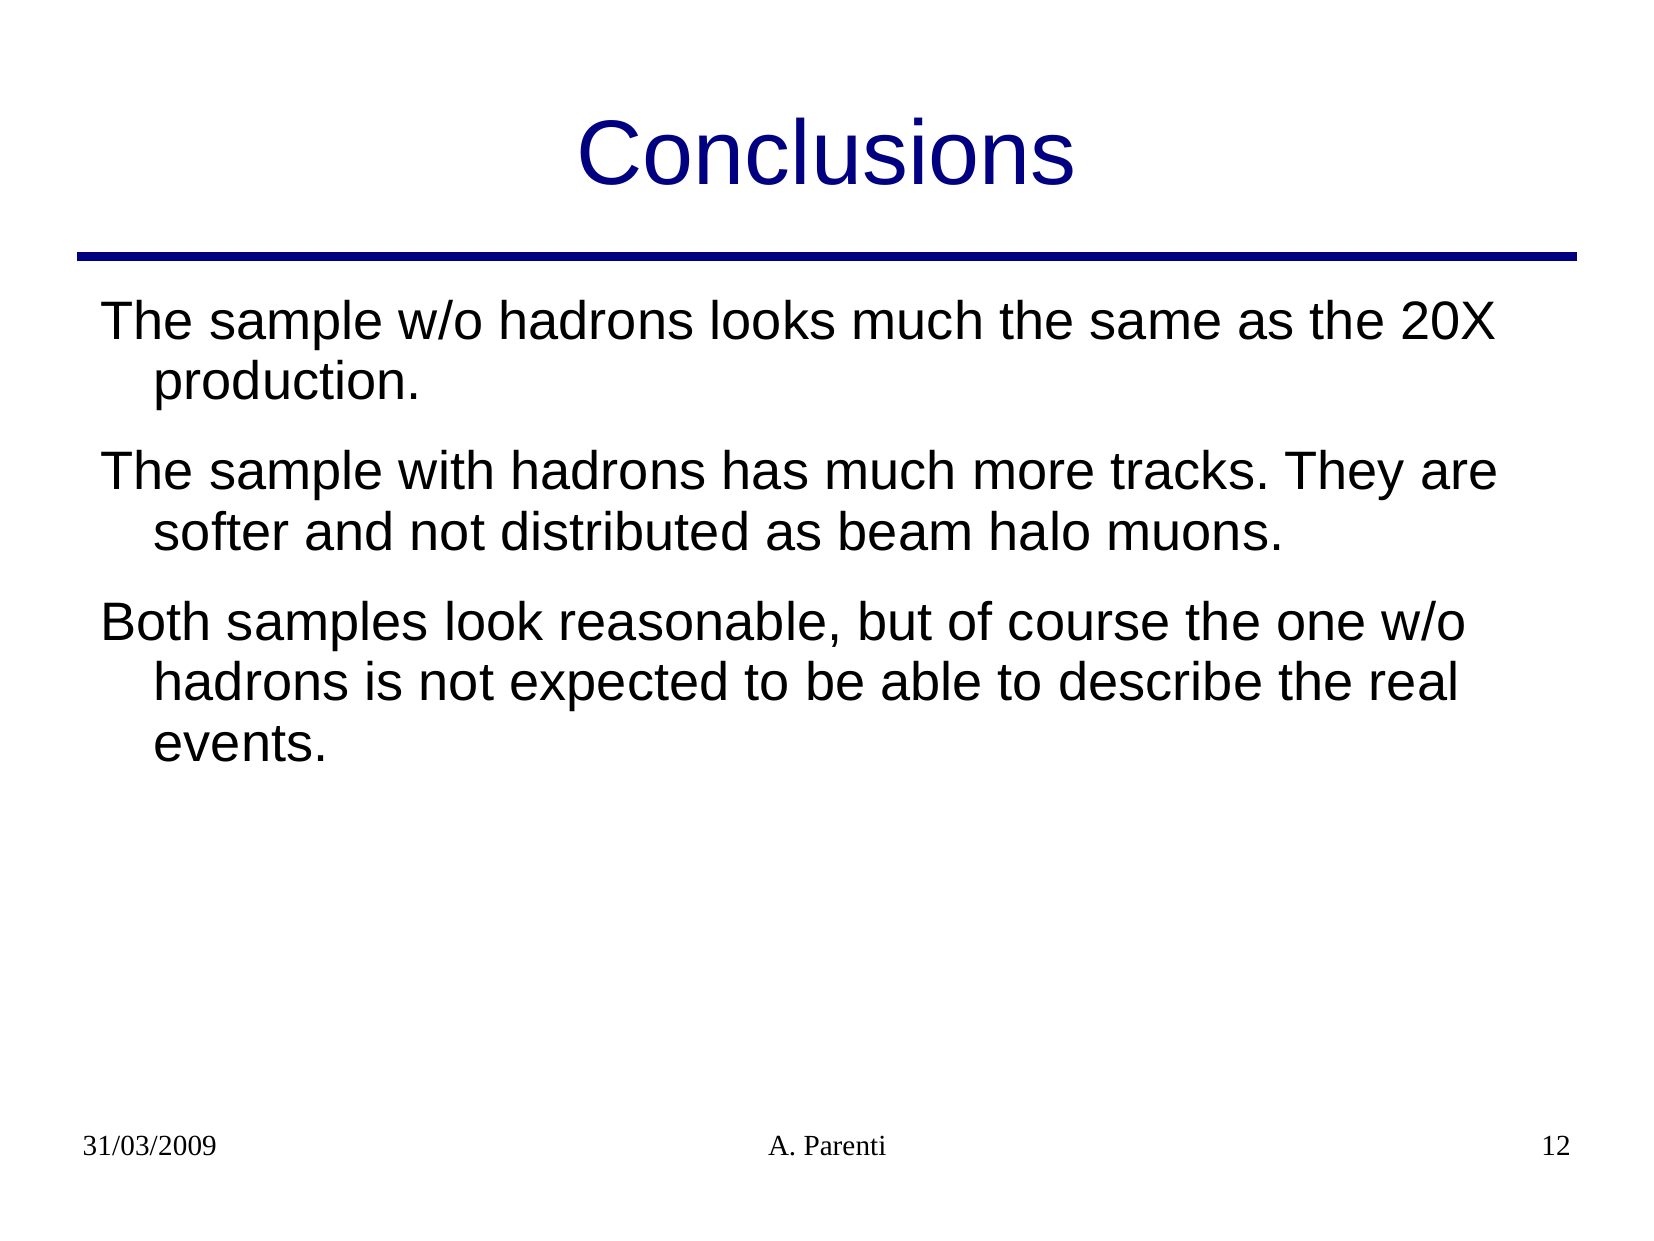

# Conclusions
The sample w/o hadrons looks much the same as the 20X production.
The sample with hadrons has much more tracks. They are softer and not distributed as beam halo muons.
Both samples look reasonable, but of course the one w/o hadrons is not expected to be able to describe the real events.
12